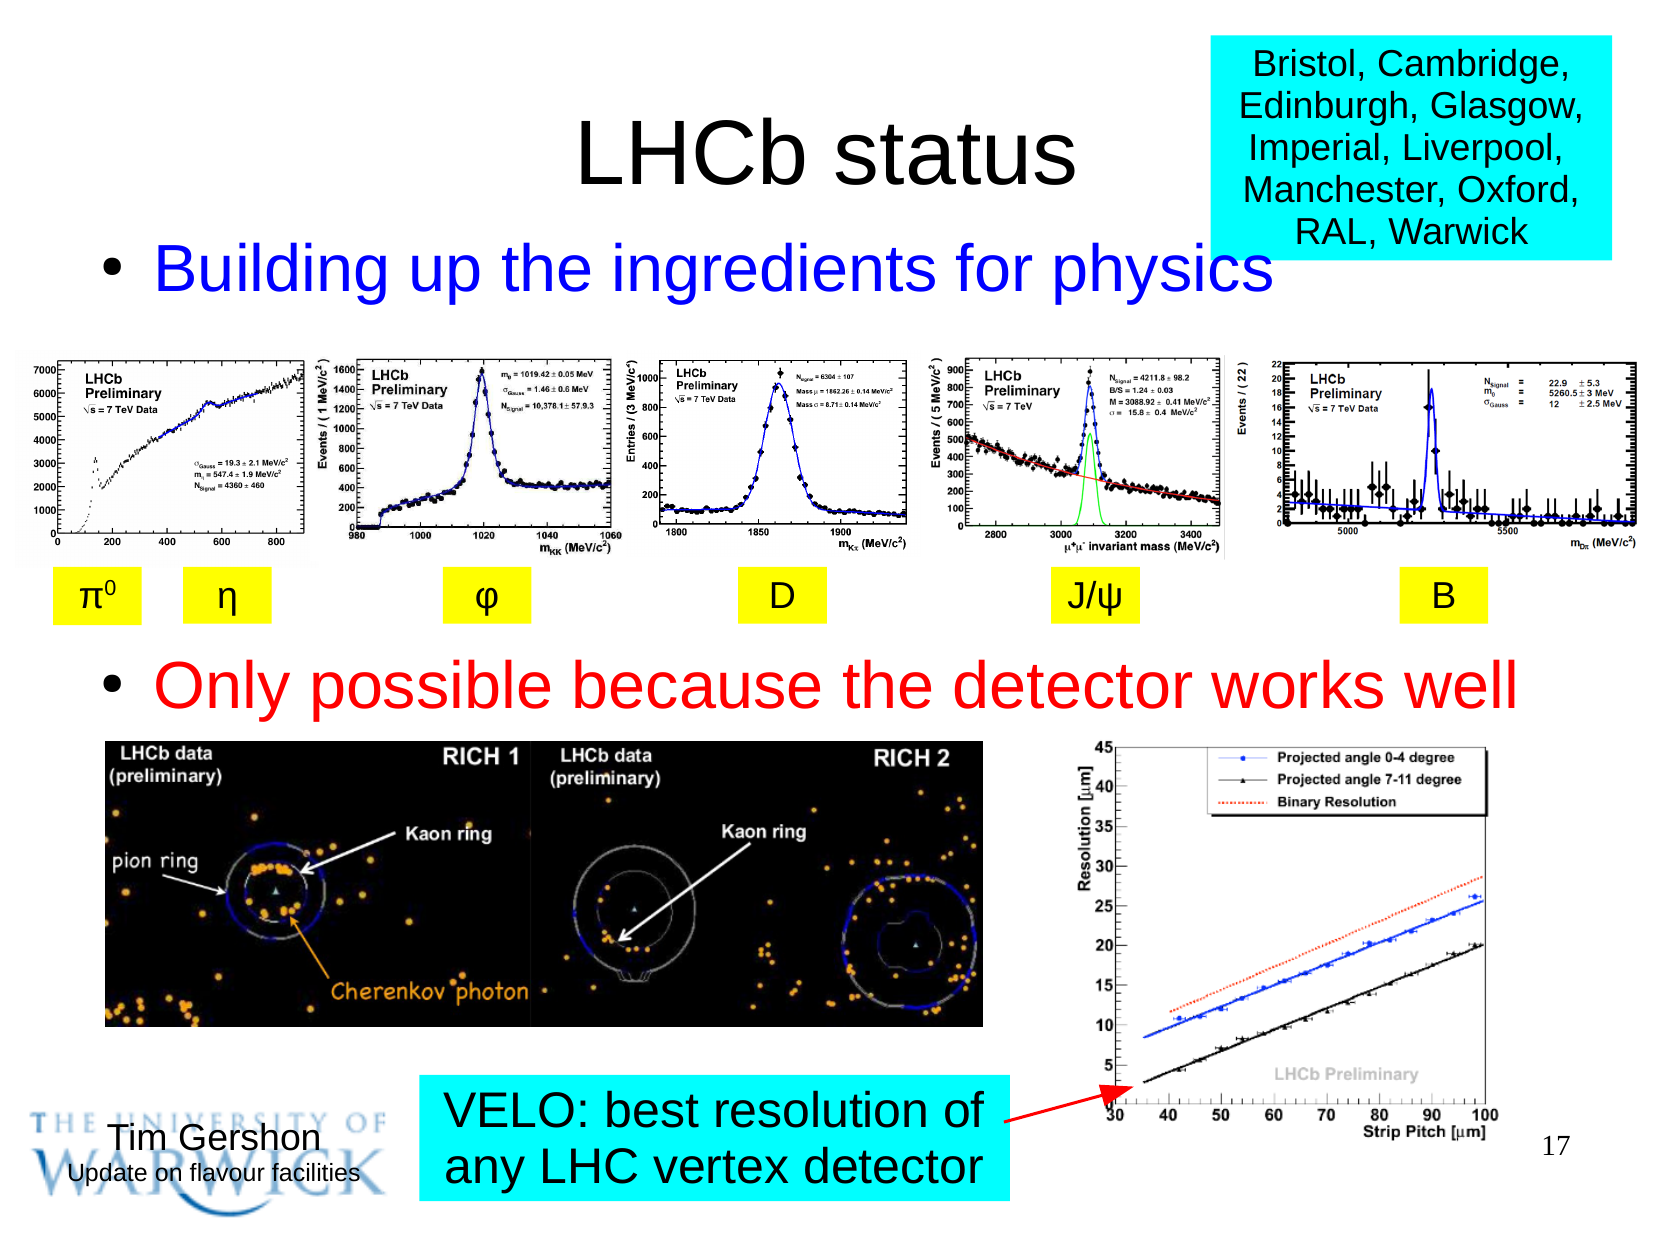

Bristol, Cambridge, Edinburgh, Glasgow, Imperial, Liverpool, Manchester, Oxford, RAL, Warwick
# LHCb status
Building up the ingredients for physics
Only possible because the detector works well
π0
η
φ
D
J/ψ
B
VELO: best resolution of any LHC vertex detector
Tim Gershon
Update on flavour facilities
17